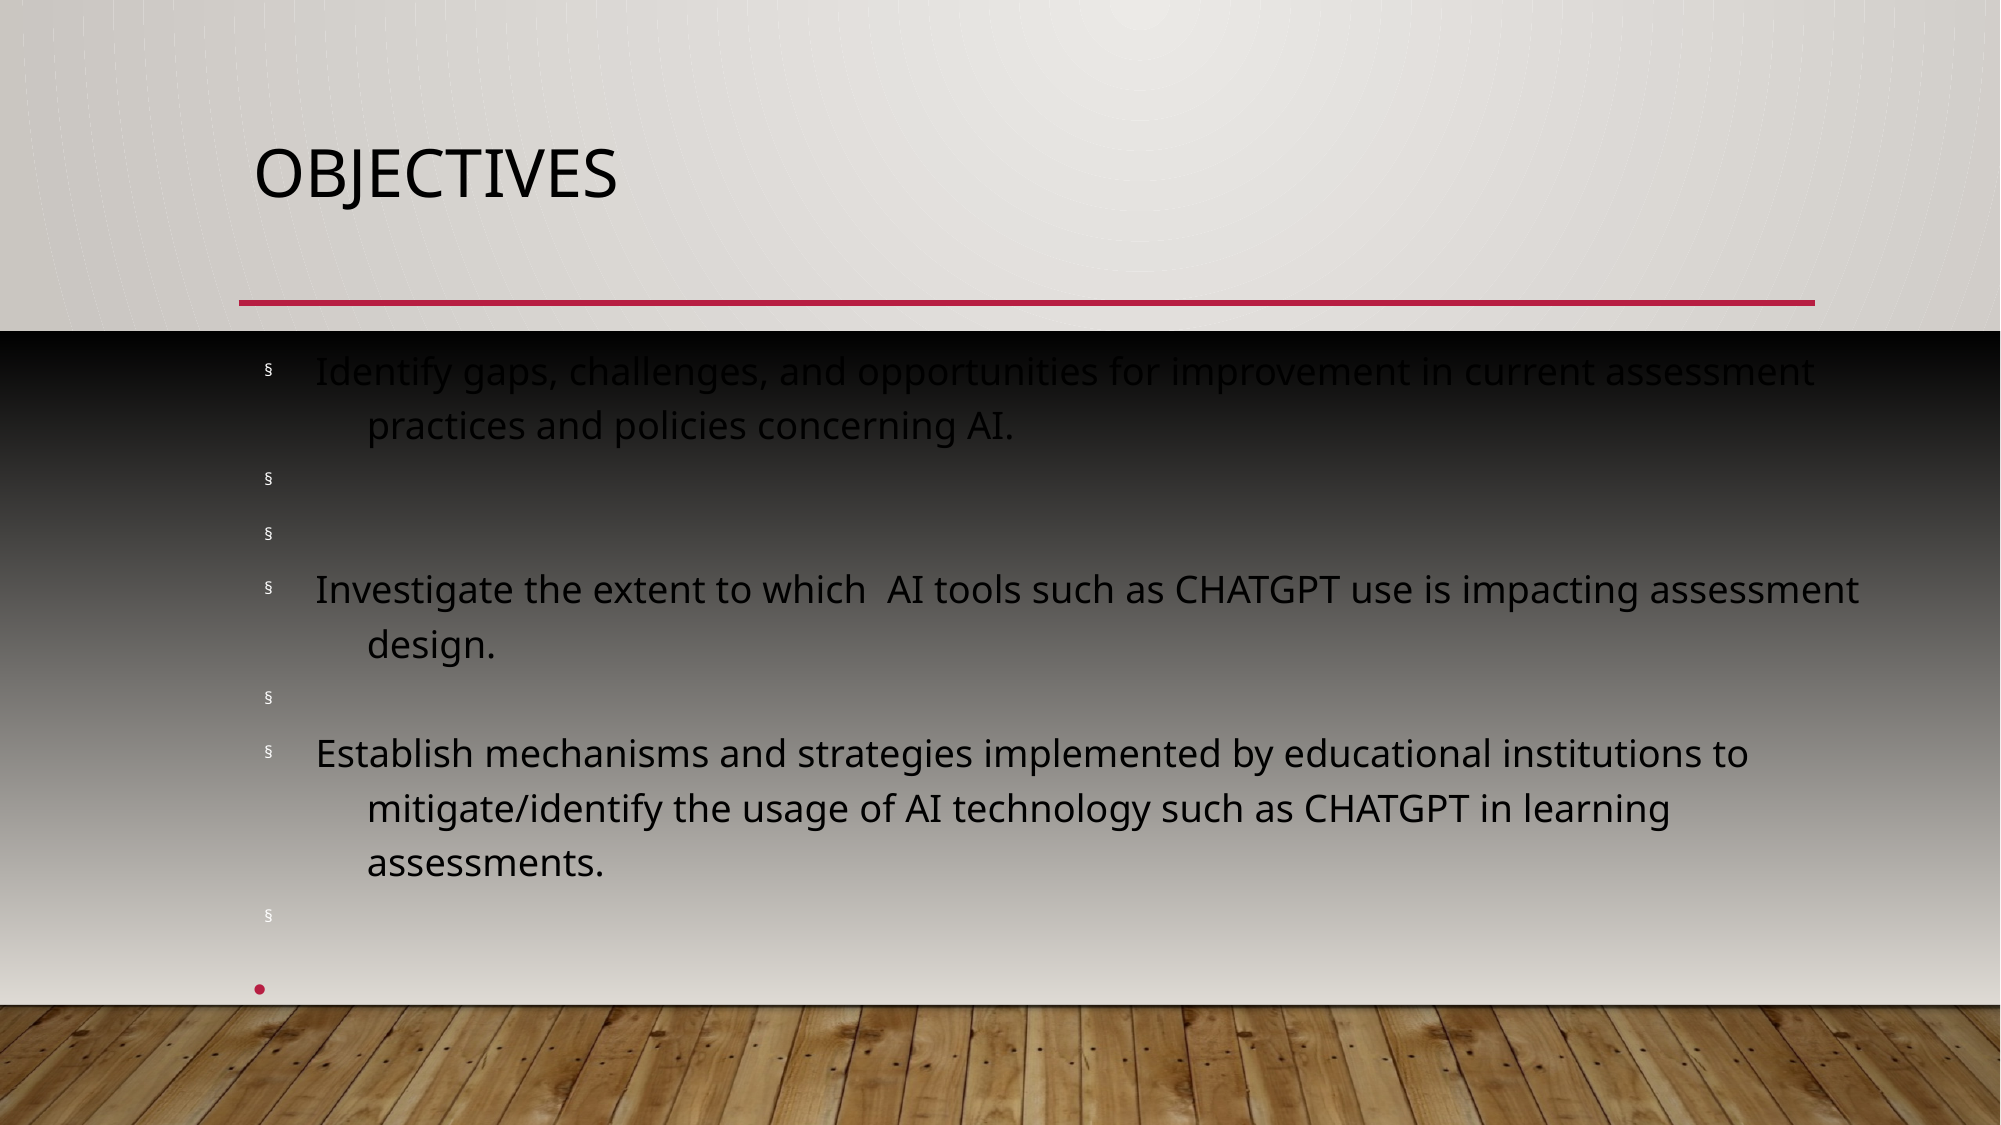

# Objectives
Identify gaps, challenges, and opportunities for improvement in current assessment practices and policies concerning AI.
Investigate the extent to which AI tools such as CHATGPT use is impacting assessment design.
Establish mechanisms and strategies implemented by educational institutions to mitigate/identify the usage of AI technology such as CHATGPT in learning assessments.